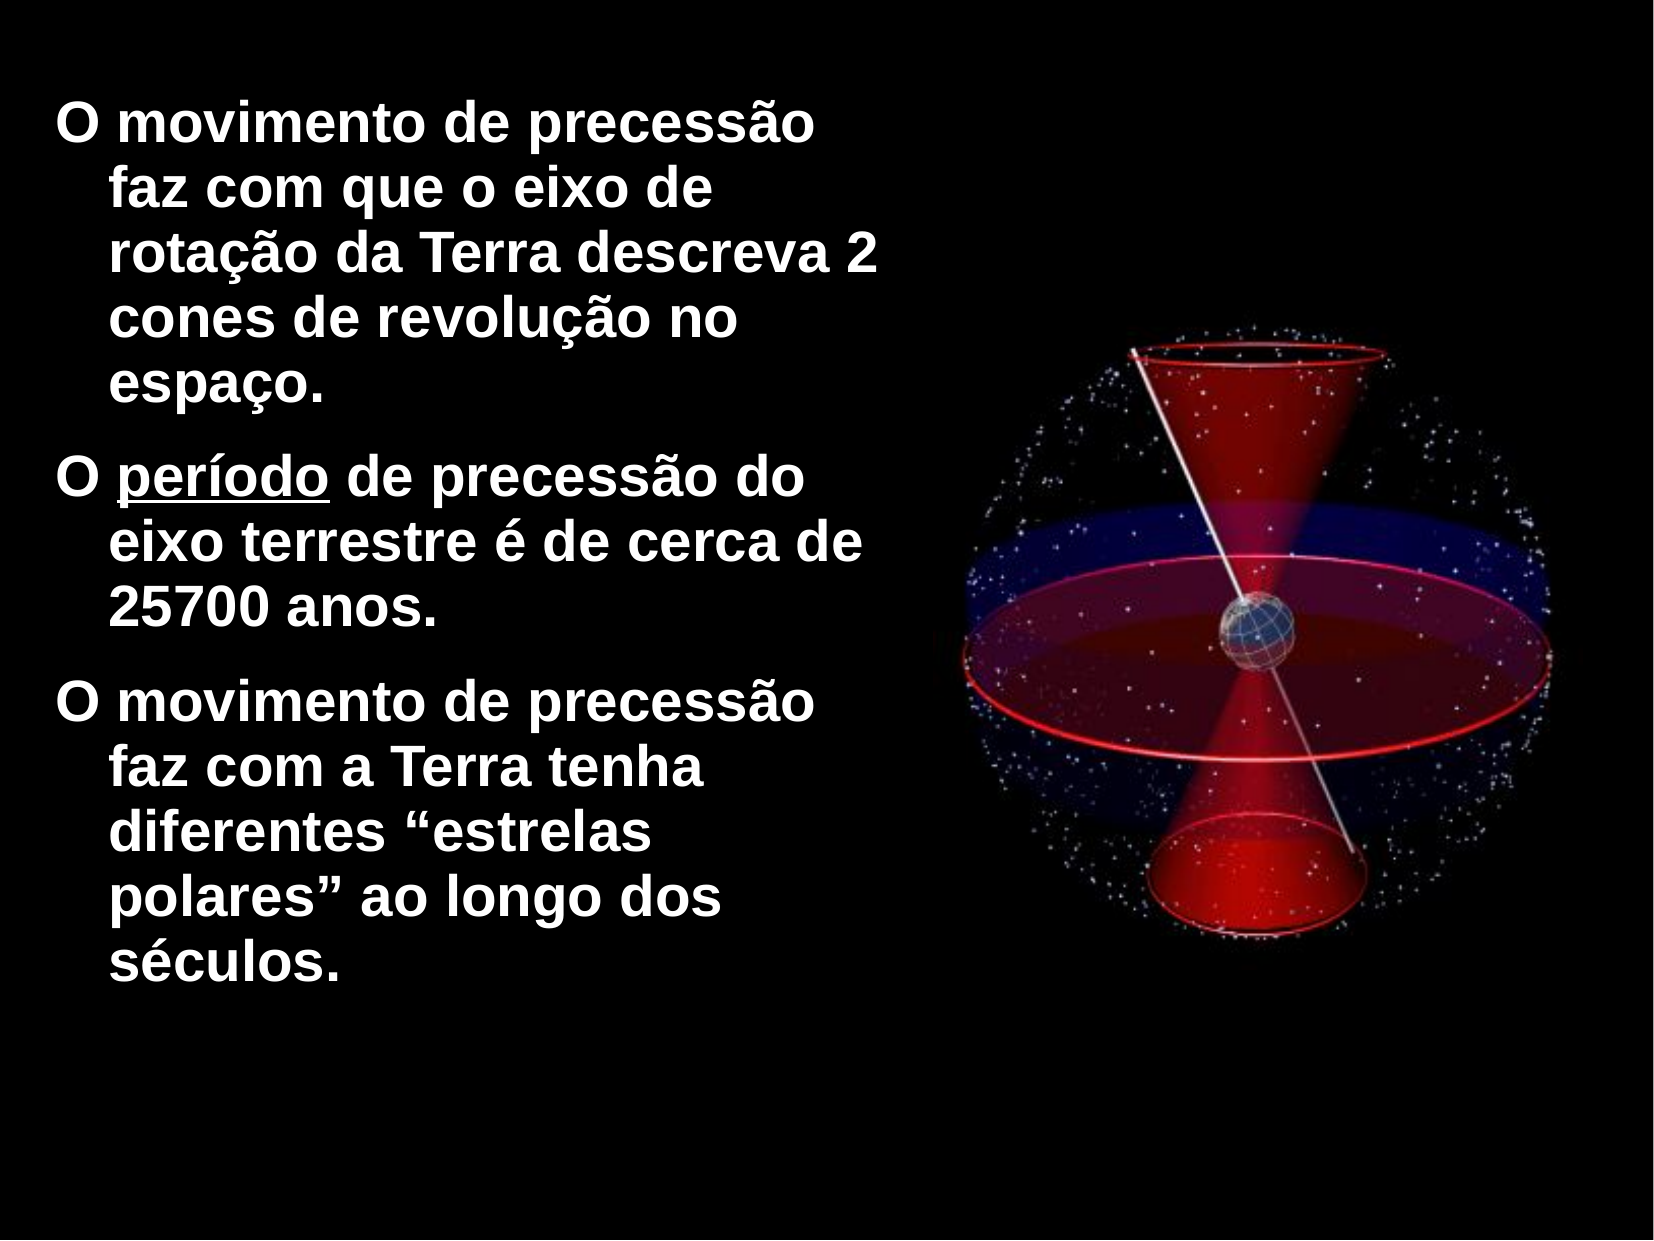

#
O movimento de precessão faz com que o eixo de rotação da Terra descreva 2 cones de revolução no espaço.
O período de precessão do eixo terrestre é de cerca de 25700 anos.
O movimento de precessão faz com a Terra tenha diferentes “estrelas polares” ao longo dos séculos.